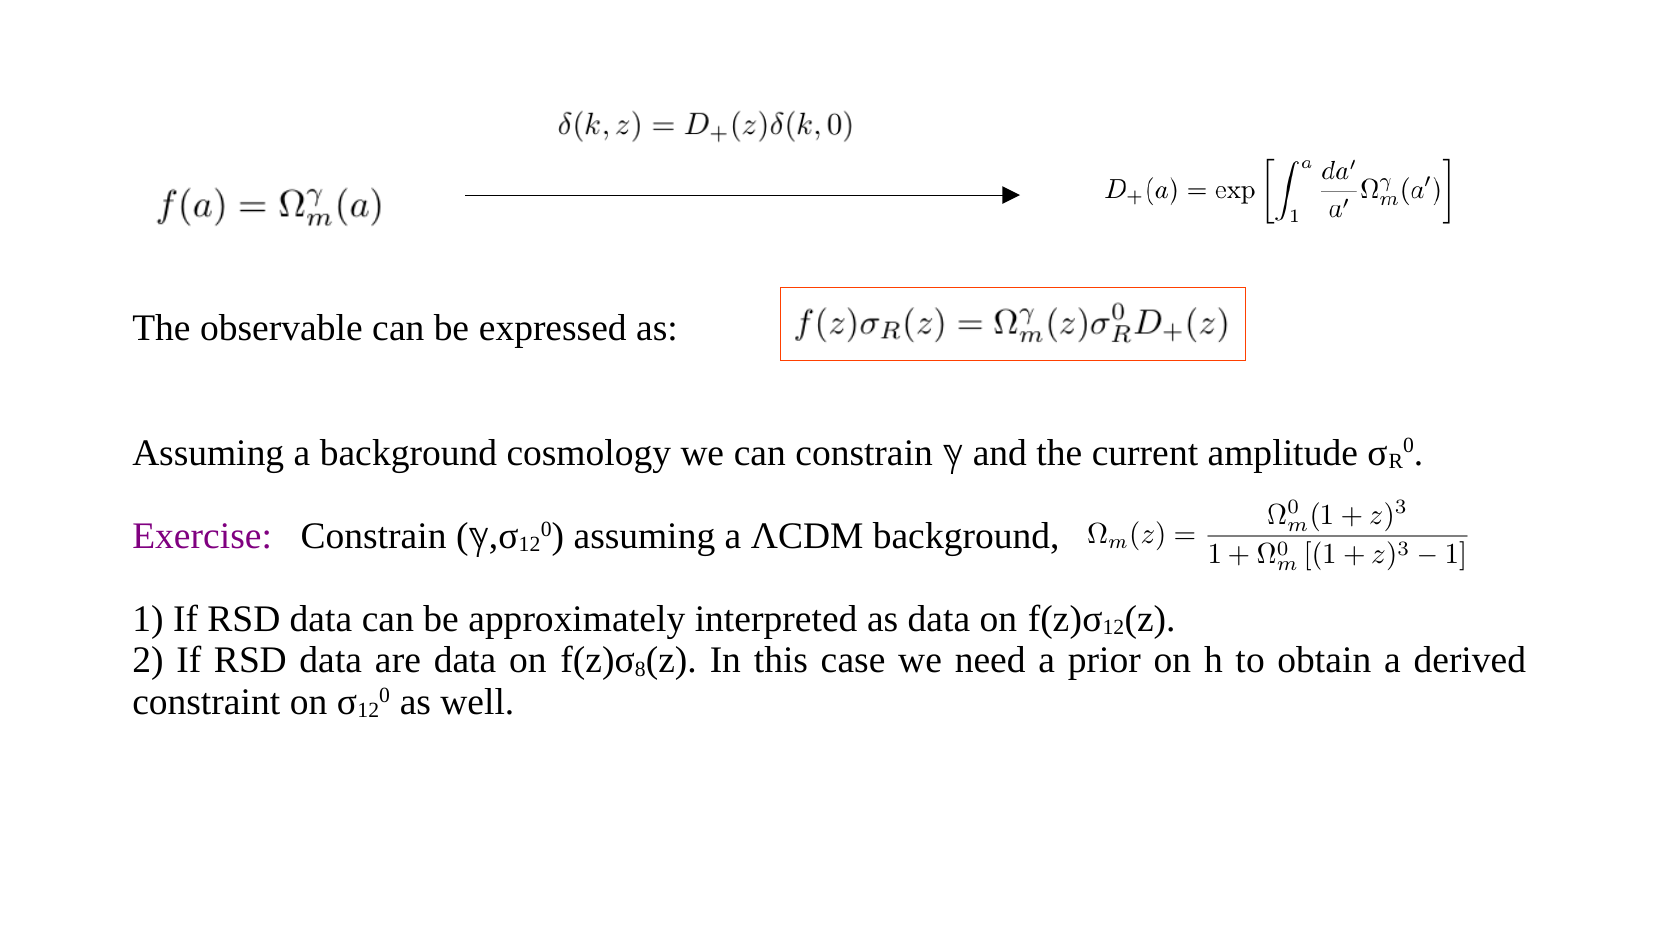

The observable can be expressed as:
Assuming a background cosmology we can constrain ℽ and the current amplitude σR0.
Exercise: Constrain (ℽ,σ120) assuming a ΛCDM background,
1) If RSD data can be approximately interpreted as data on f(z)σ12(z).
2) If RSD data are data on f(z)σ8(z). In this case we need a prior on h to obtain a derived constraint on σ120 as well.